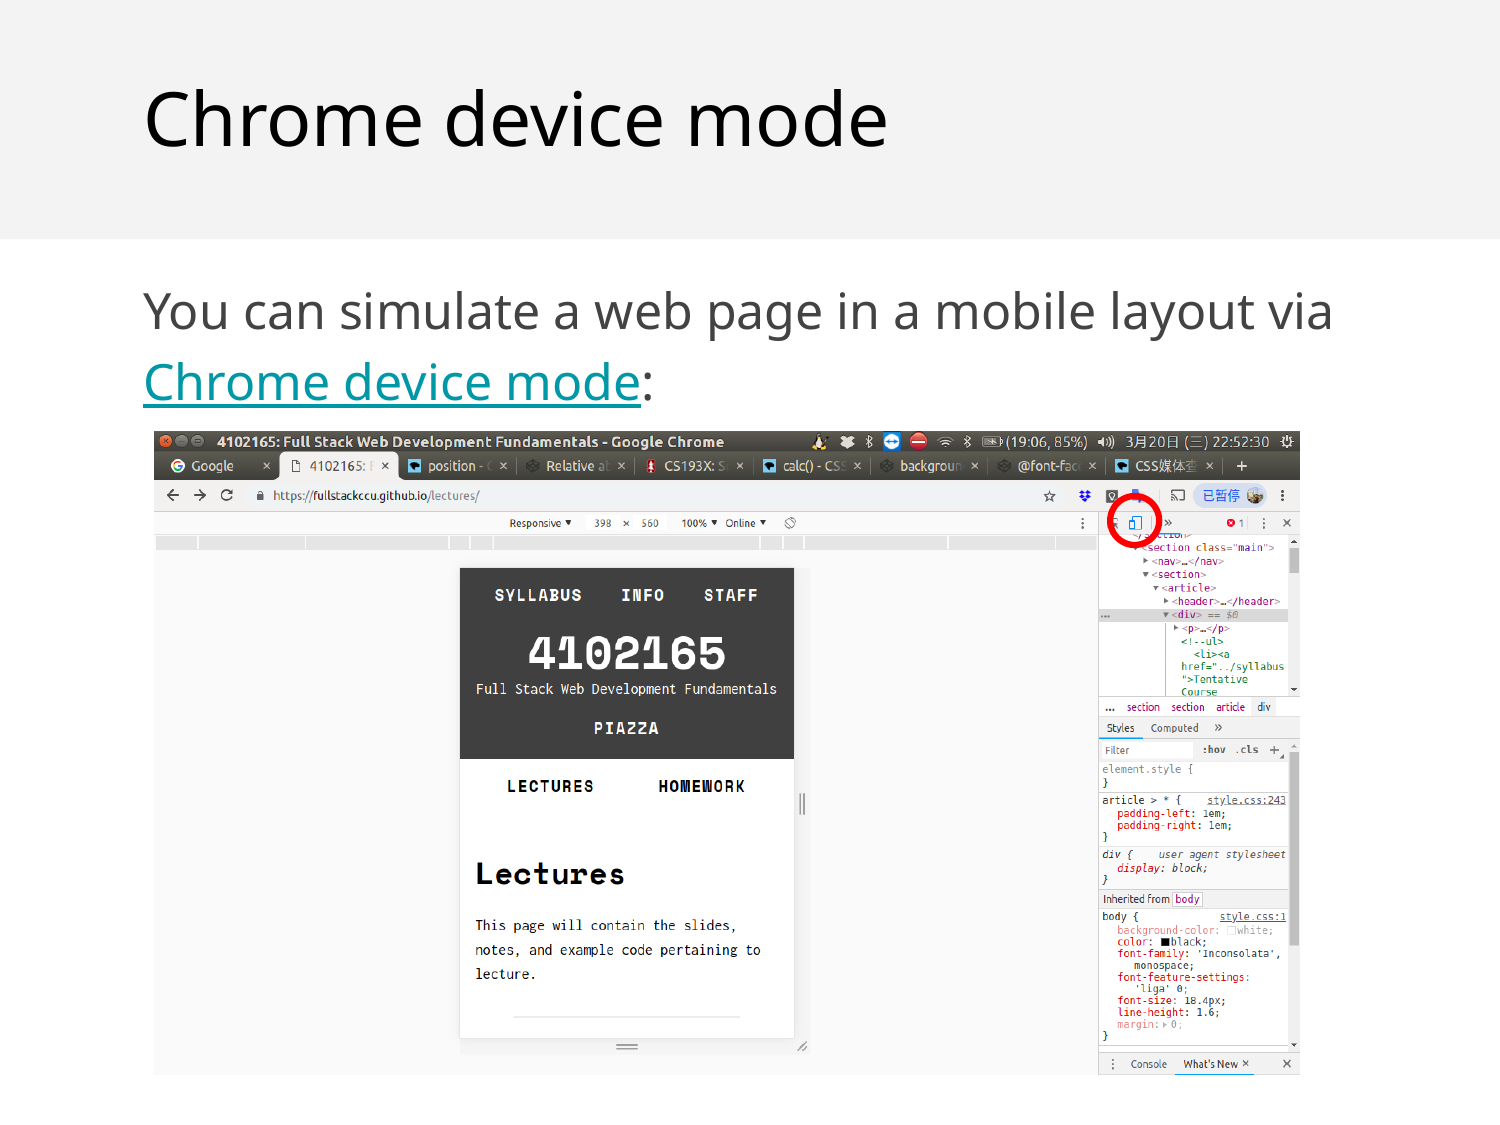

# Chrome device mode
You can simulate a web page in a mobile layout via Chrome device mode: